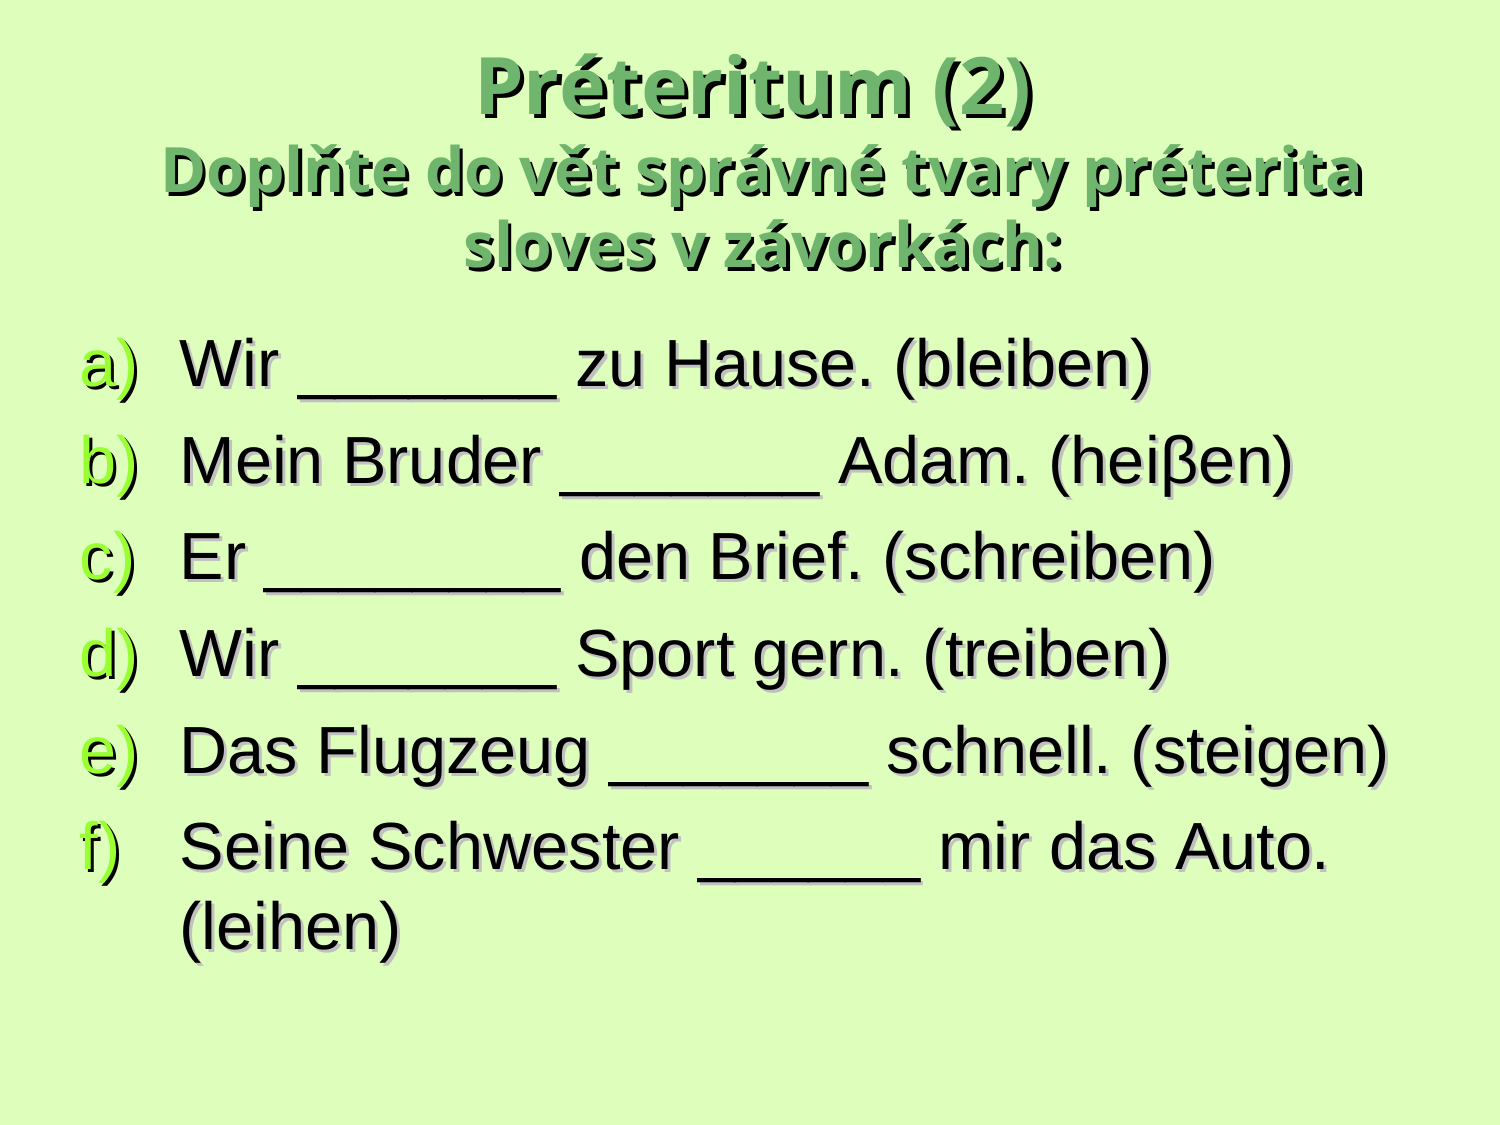

# Préteritum (2) Doplňte do vět správné tvary préterita sloves v závorkách:
Wir _______ zu Hause. (bleiben)
Mein Bruder _______ Adam. (heiβen)
Er ________ den Brief. (schreiben)
Wir _______ Sport gern. (treiben)
Das Flugzeug _______ schnell. (steigen)
Seine Schwester ______ mir das Auto. (leihen)